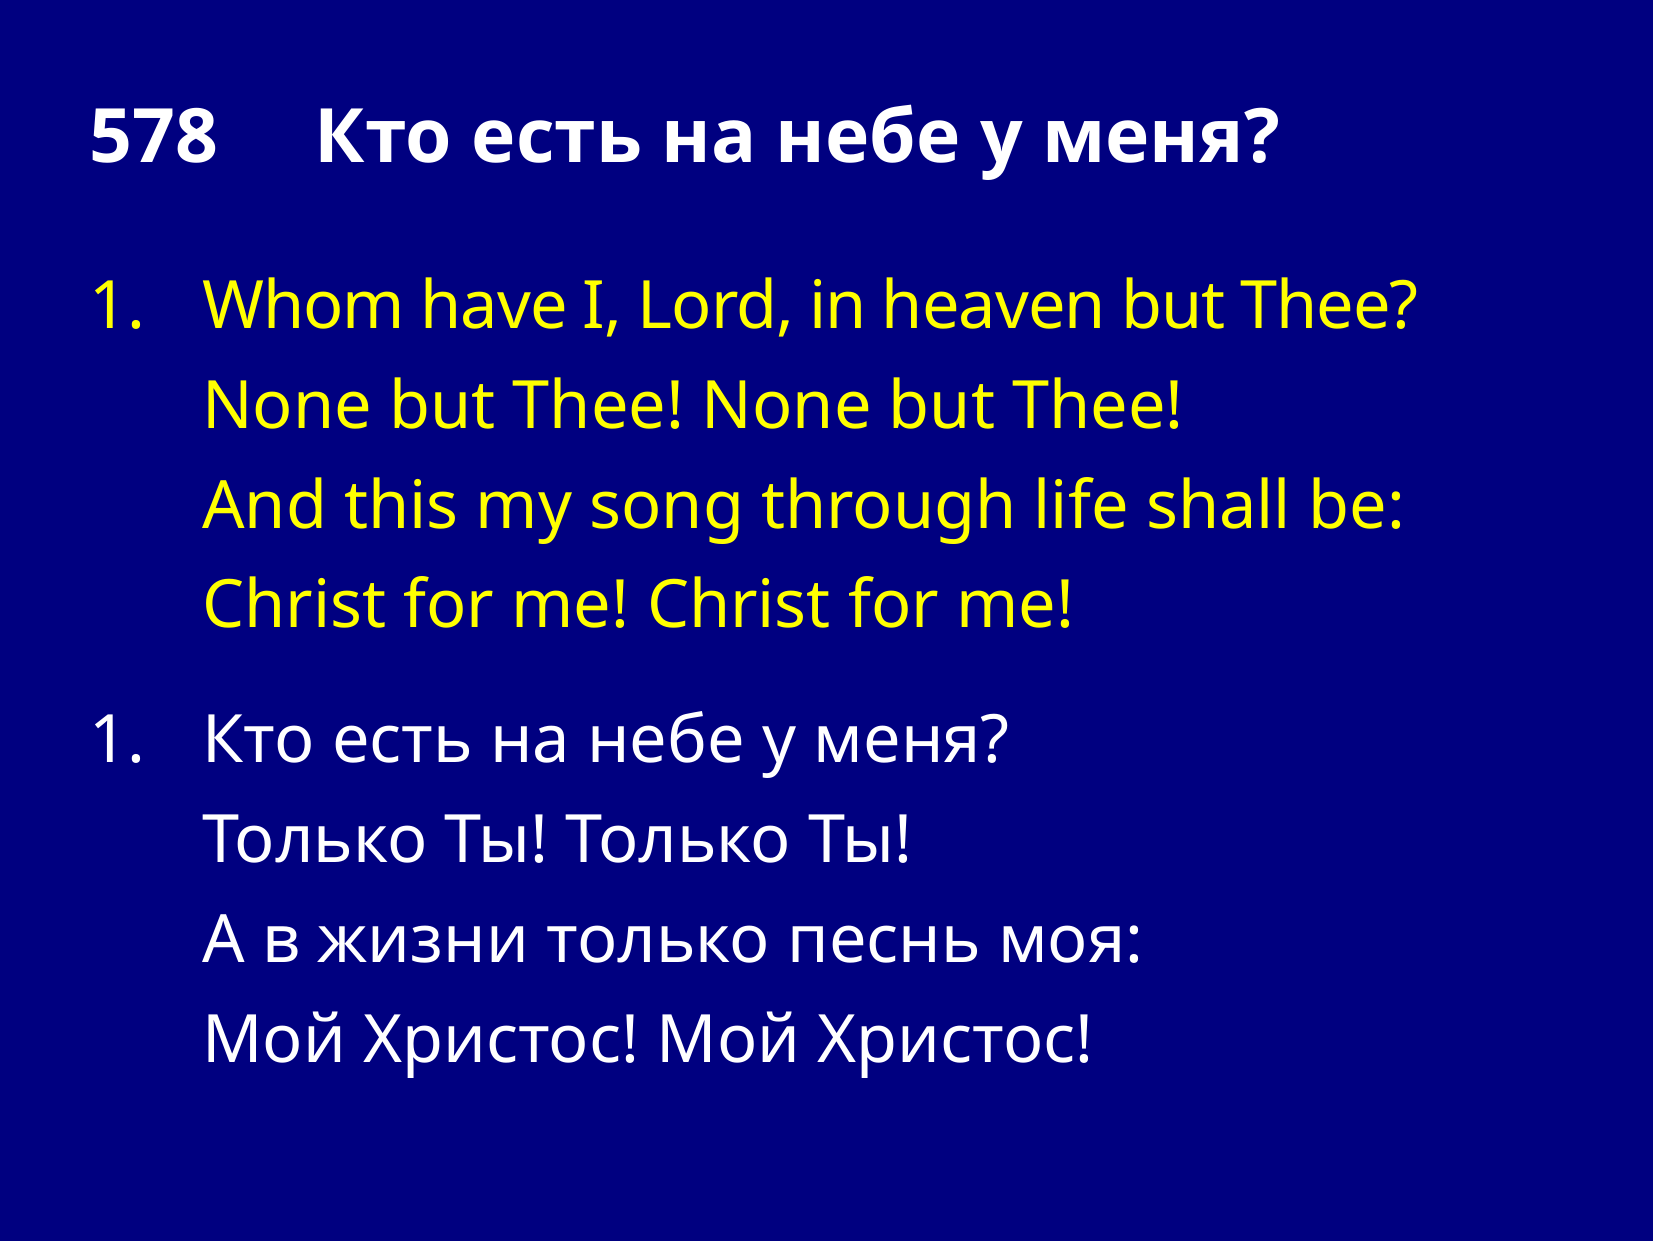

578	Кто есть на небе у меня?
1.	Whom have I, Lord, in heaven but Thee?
	None but Thee! None but Thee!
	And this my song through life shall be:
	Christ for me! Christ for me!
1.	Кто есть на небе у меня?
	Только Ты! Только Ты!
	А в жизни только песнь моя:
	Мой Христос! Мой Христос!